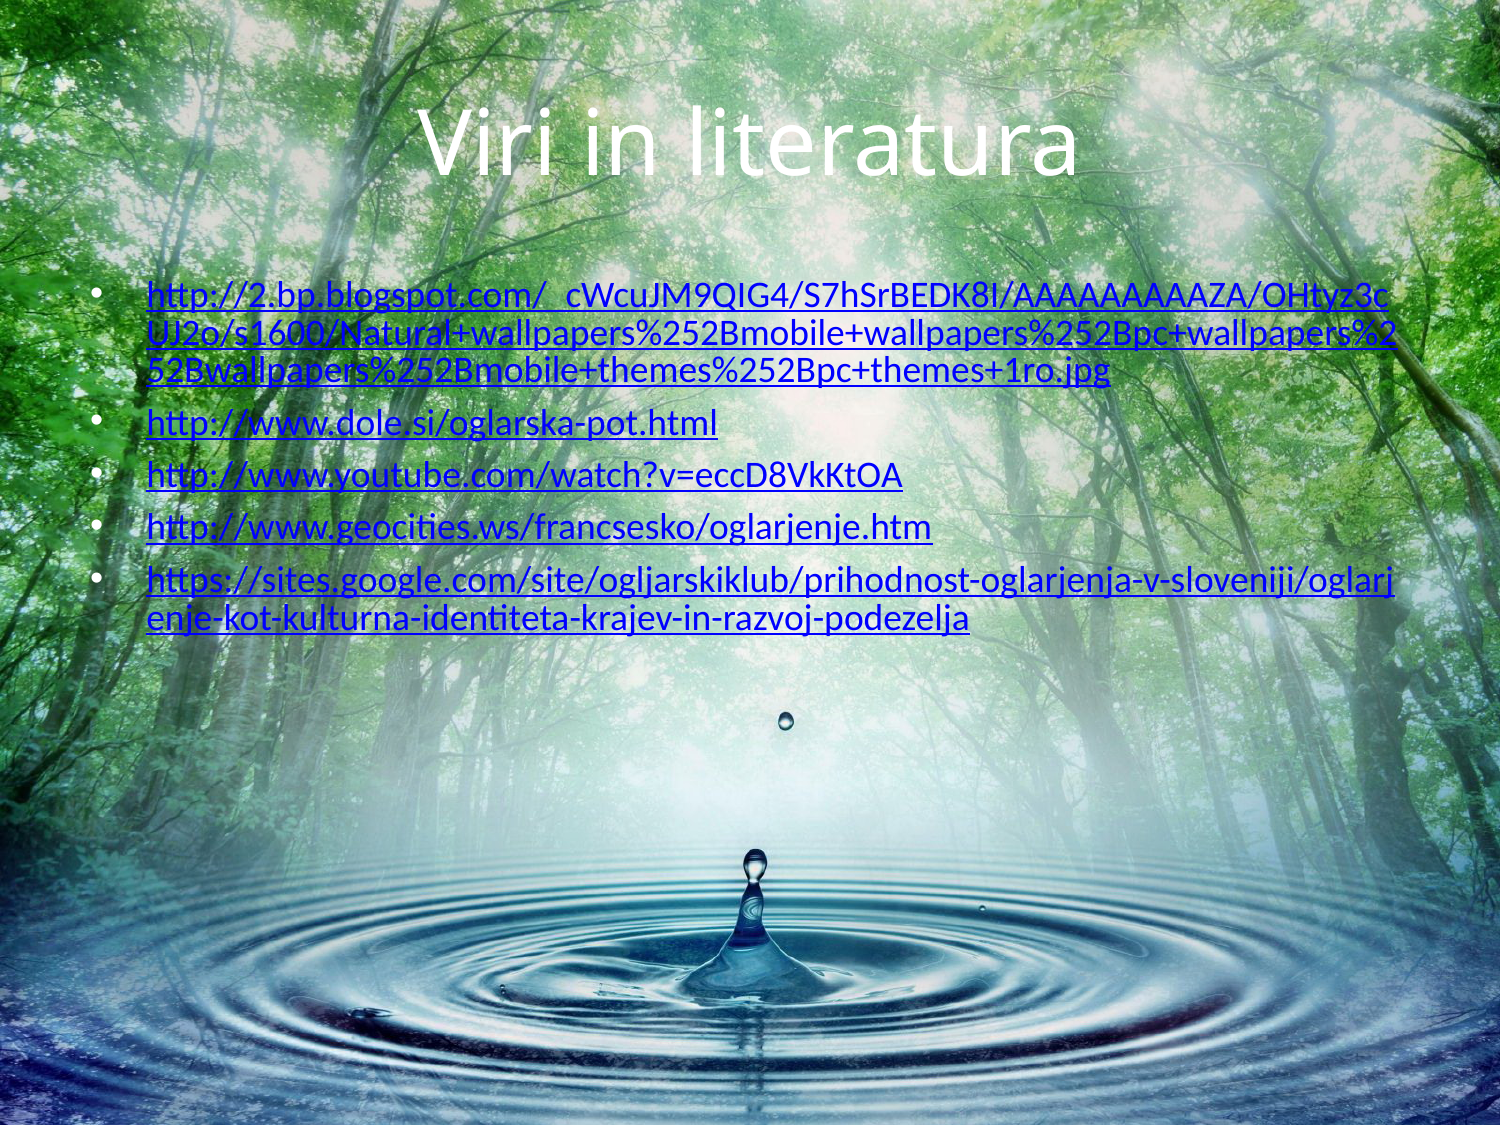

# Viri in literatura
http://2.bp.blogspot.com/_cWcuJM9QIG4/S7hSrBEDK8I/AAAAAAAAAZA/OHtyz3cUJ2o/s1600/Natural+wallpapers%252Bmobile+wallpapers%252Bpc+wallpapers%252Bwallpapers%252Bmobile+themes%252Bpc+themes+1ro.jpg
http://www.dole.si/oglarska-pot.html
http://www.youtube.com/watch?v=eccD8VkKtOA
http://www.geocities.ws/francsesko/oglarjenje.htm
https://sites.google.com/site/ogljarskiklub/prihodnost-oglarjenja-v-sloveniji/oglarjenje-kot-kulturna-identiteta-krajev-in-razvoj-podezelja